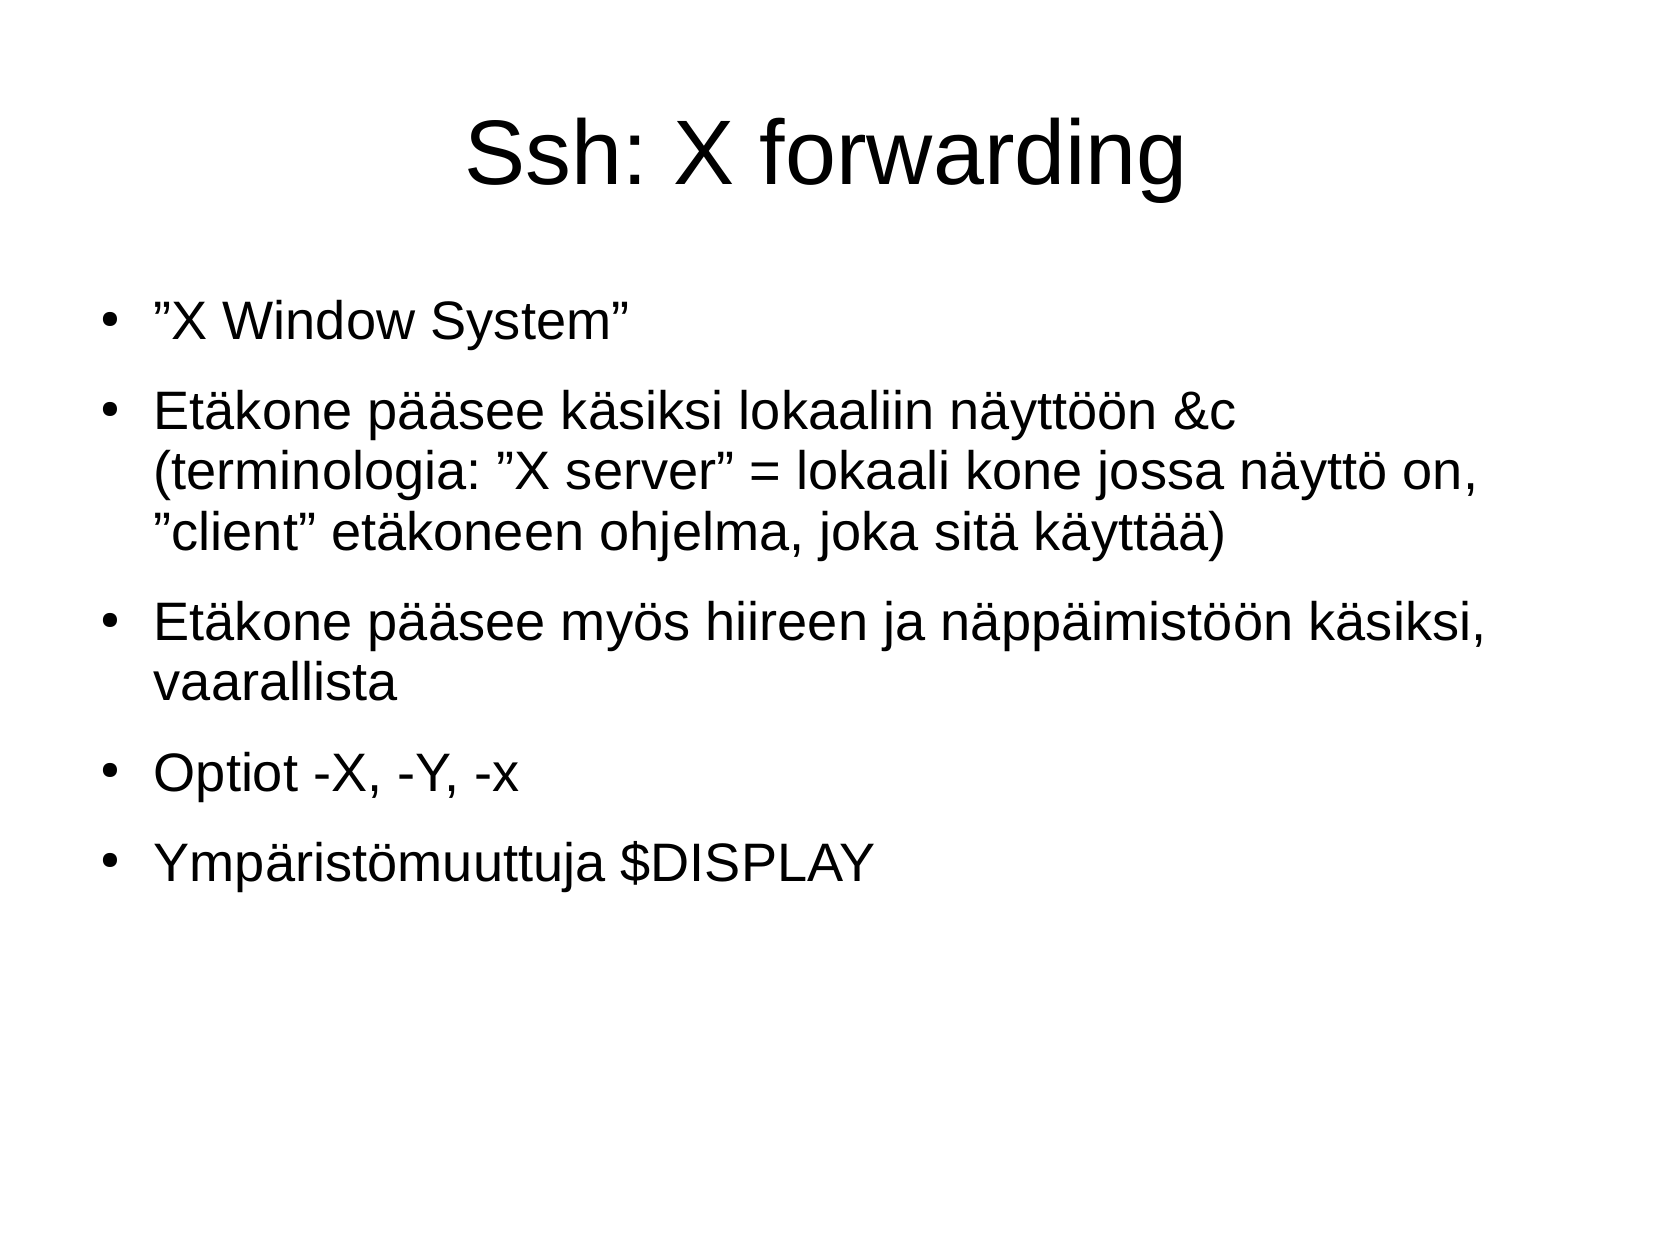

# Ssh: X forwarding
”X Window System”
Etäkone pääsee käsiksi lokaaliin näyttöön &c (terminologia: ”X server” = lokaali kone jossa näyttö on, ”client” etäkoneen ohjelma, joka sitä käyttää)
Etäkone pääsee myös hiireen ja näppäimistöön käsiksi, vaarallista
Optiot -X, -Y, -x
Ympäristömuuttuja $DISPLAY